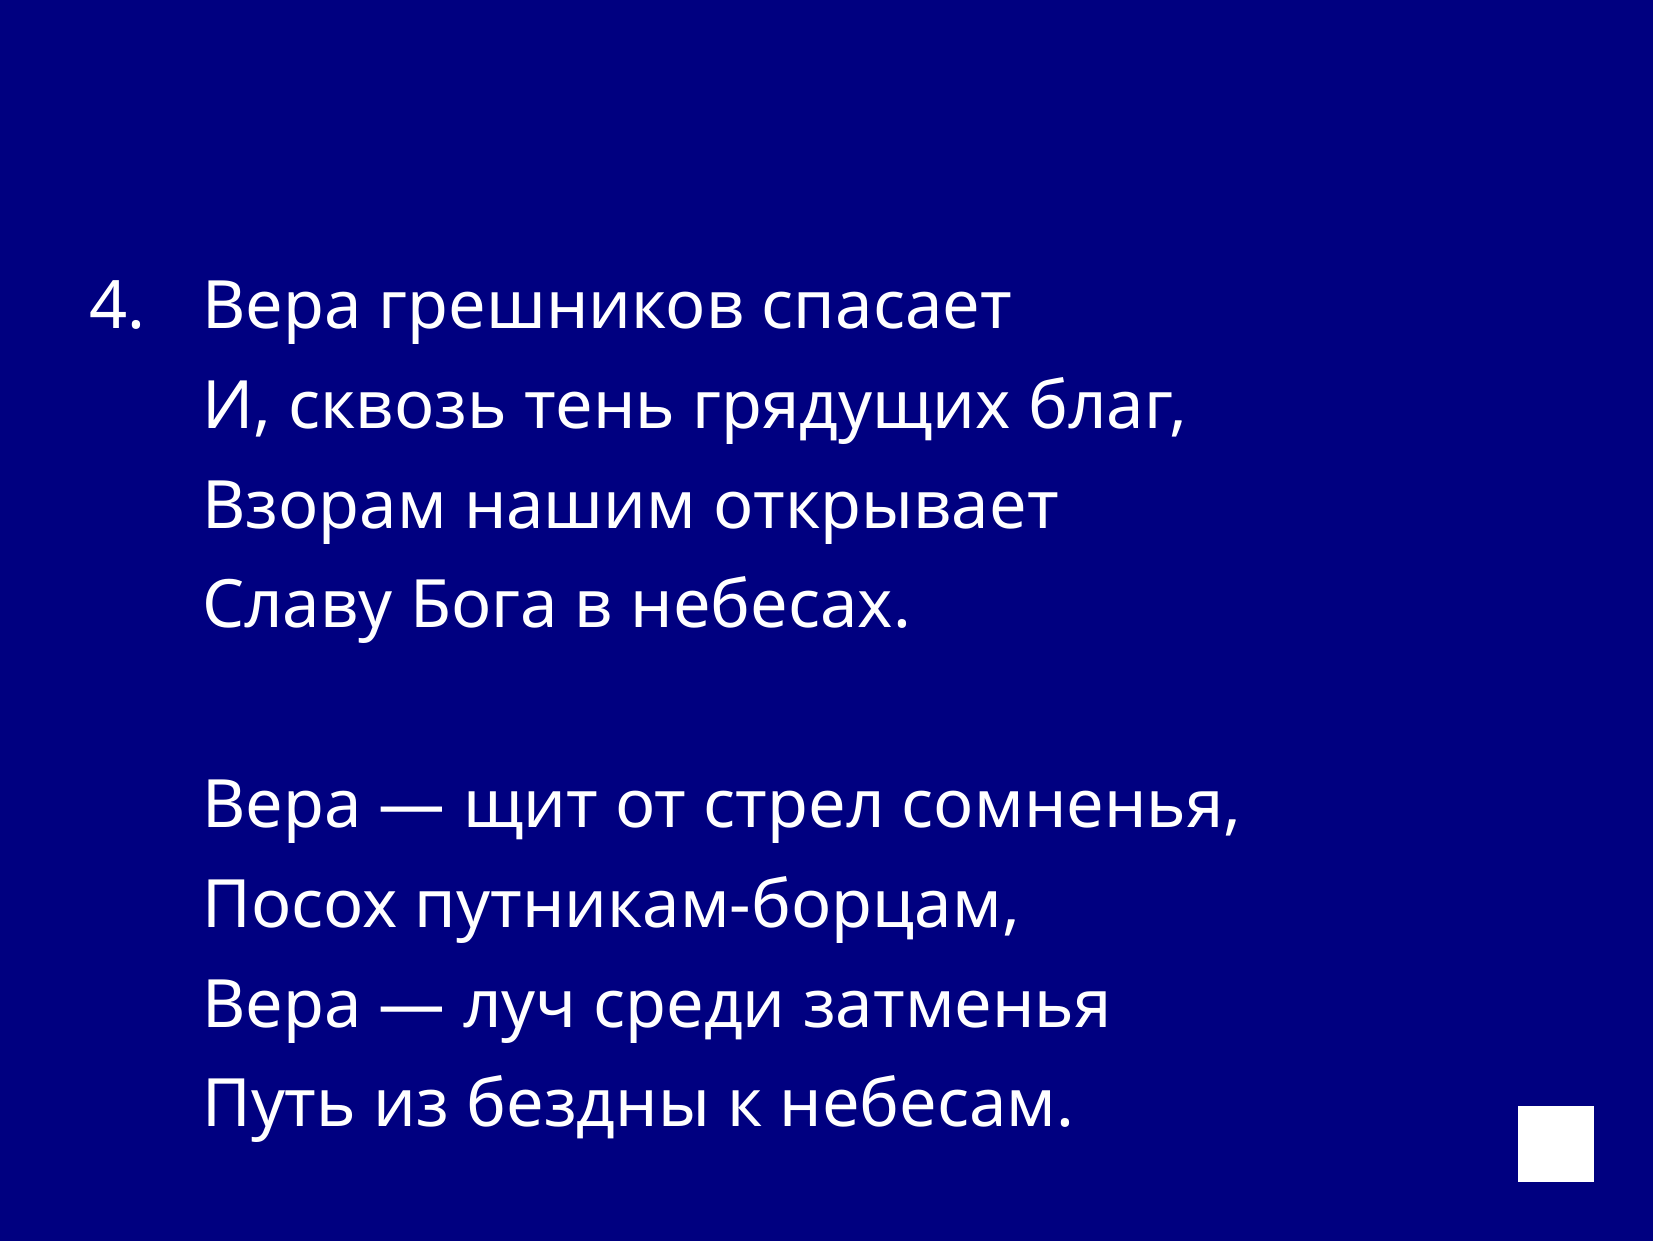

4.	Вера грешников спасает
	И, сквозь тень грядущих благ,
	Взорам нашим открывает
	Славу Бога в небесах.
	Вера — щит от стрел сомненья,
	Посох путникам-борцам,
	Вера — луч среди затменья
	Путь из бездны к небесам.